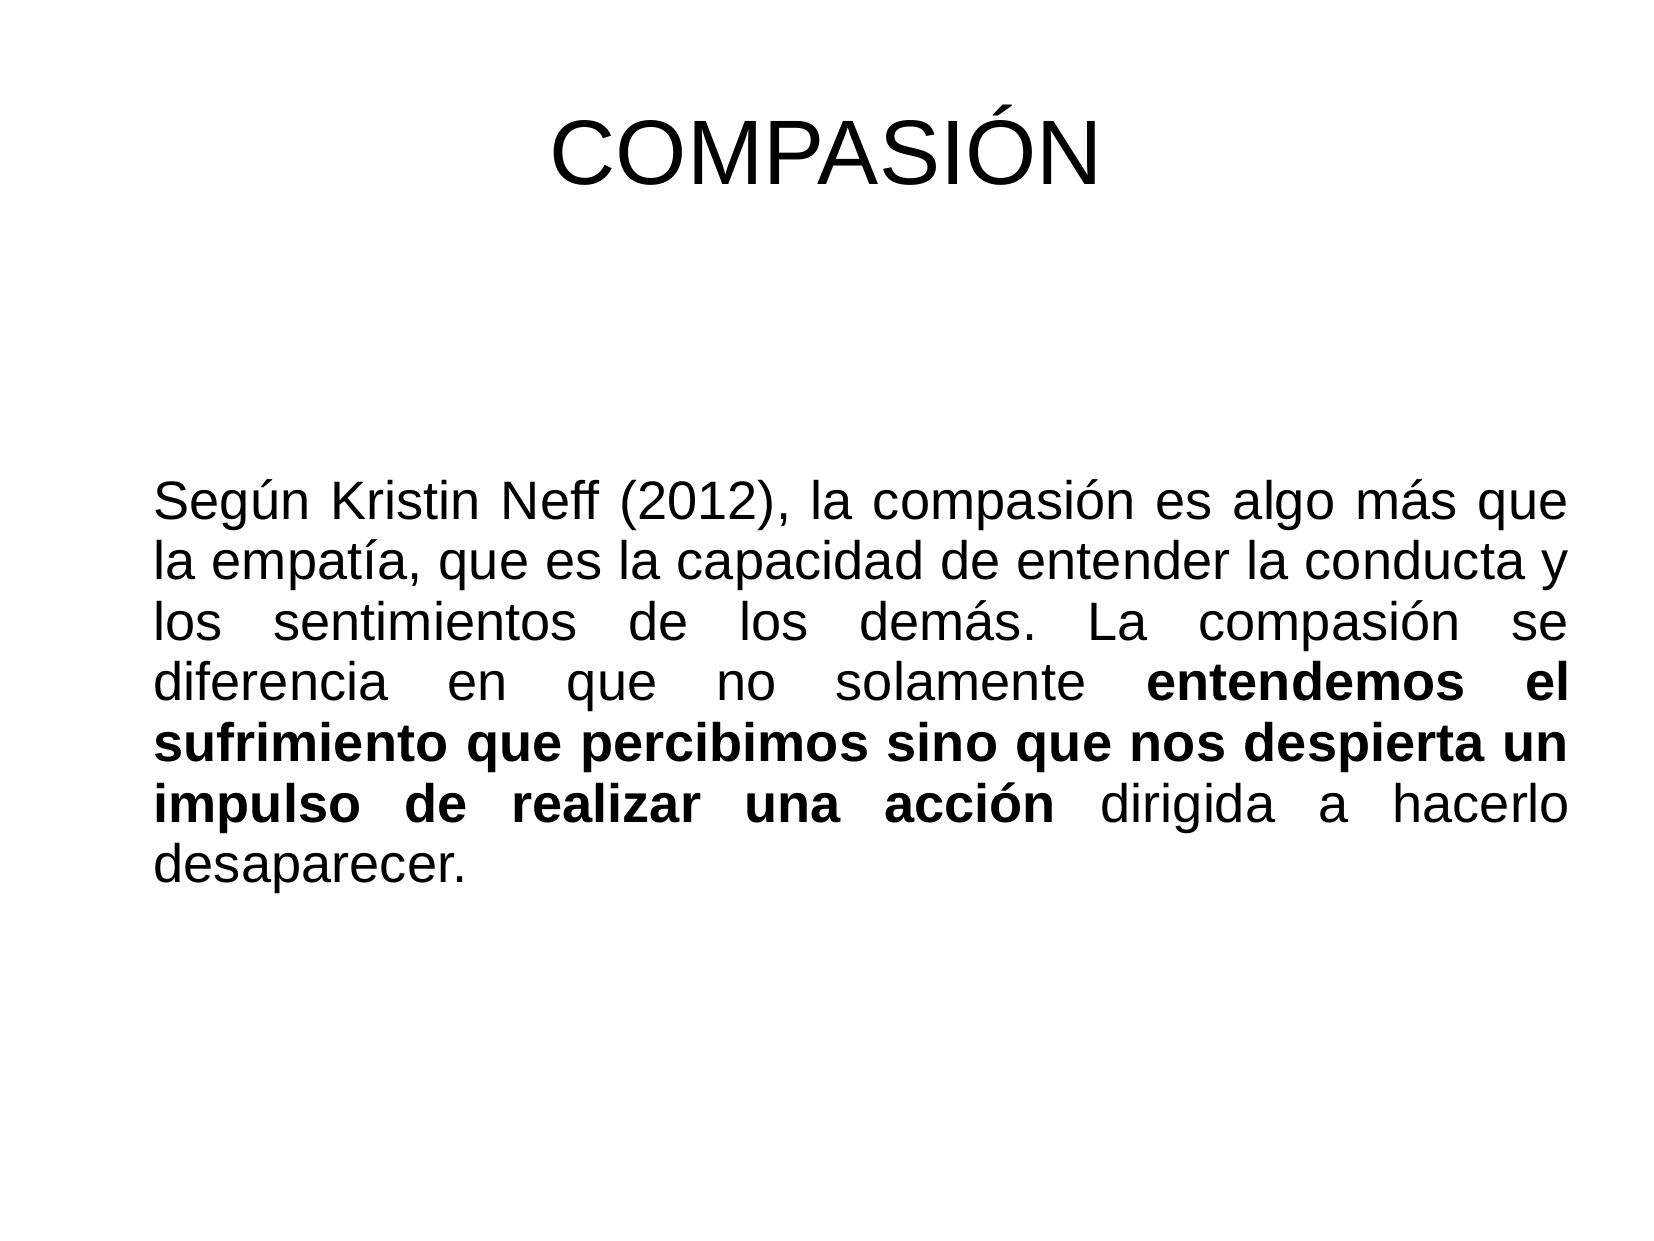

# COMPASIÓN
Según Kristin Neff (2012), la compasión es algo más que la empatía, que es la capacidad de entender la conducta y los sentimientos de los demás. La compasión se diferencia en que no solamente entendemos el sufrimiento que percibimos sino que nos despierta un impulso de realizar una acción dirigida a hacerlo desaparecer.